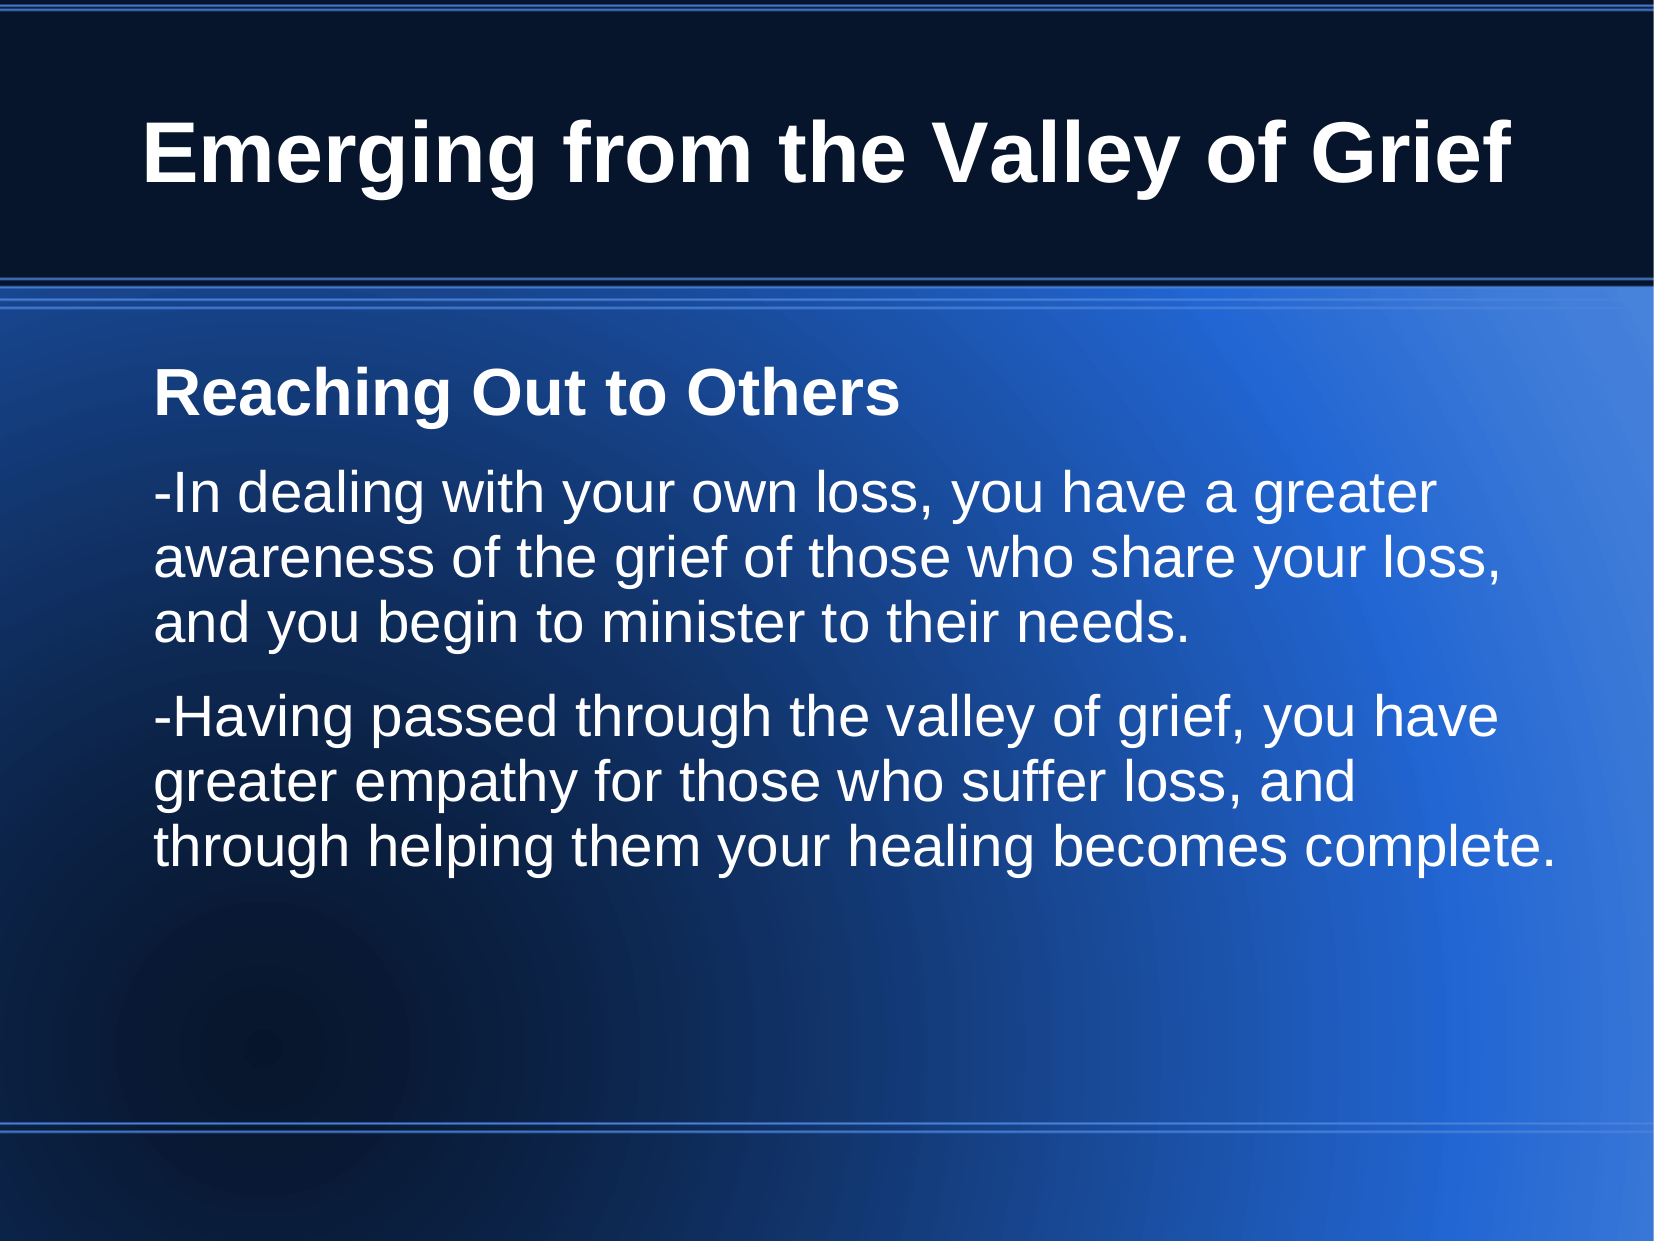

# Emerging from the Valley of Grief
Reaching Out to Others
-In dealing with your own loss, you have a greater awareness of the grief of those who share your loss, and you begin to minister to their needs.
-Having passed through the valley of grief, you have greater empathy for those who suffer loss, and through helping them your healing becomes complete.